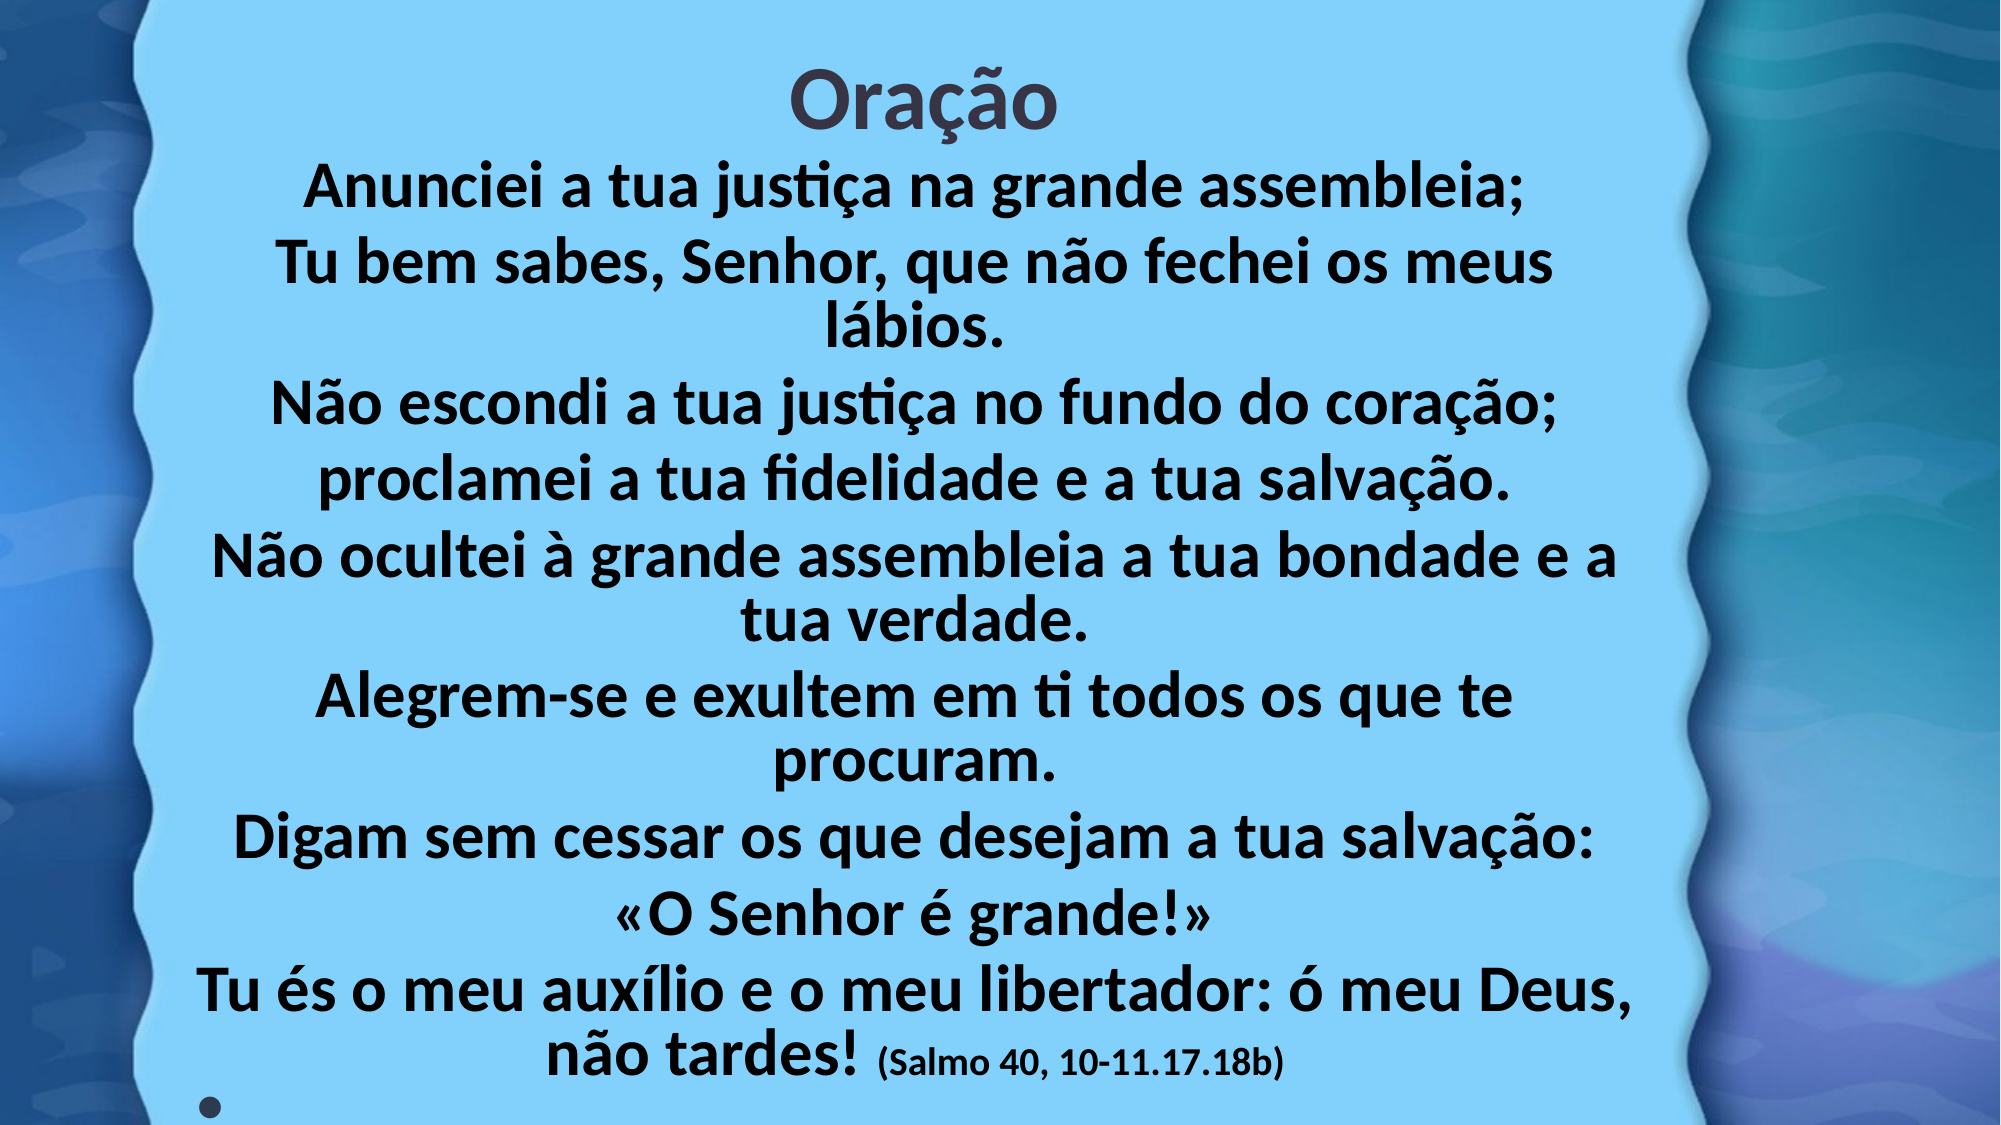

# Oração
Anunciei a tua justiça na grande assembleia;
Tu bem sabes, Senhor, que não fechei os meus lábios.
Não escondi a tua justiça no fundo do coração;
proclamei a tua fidelidade e a tua salvação.
Não ocultei à grande assembleia a tua bondade e a tua verdade.
Alegrem-se e exultem em ti todos os que te procuram.
Digam sem cessar os que desejam a tua salvação:
«O Senhor é grande!»
Tu és o meu auxílio e o meu libertador: ó meu Deus, não tardes! (Salmo 40, 10-11.17.18b)